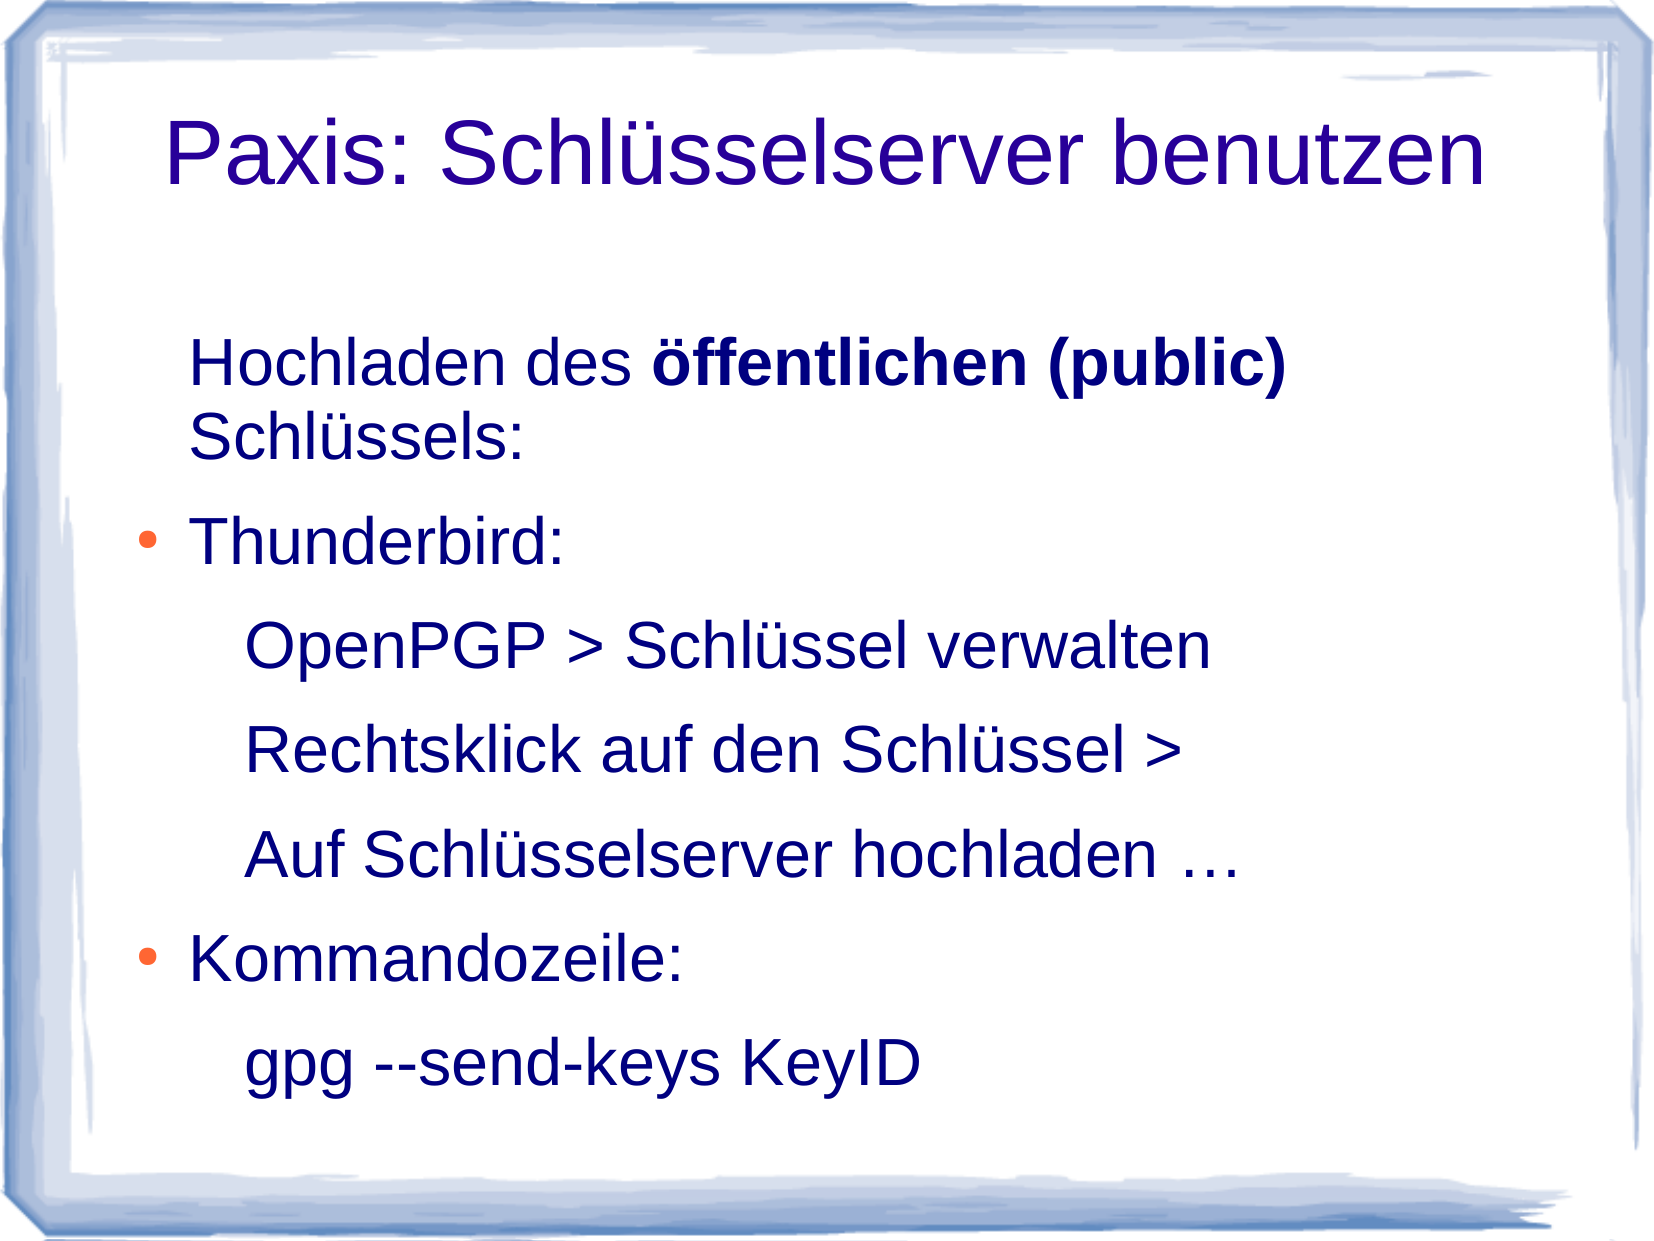

# Paxis: Schlüsselserver benutzen
Hochladen des öffentlichen (public) Schlüssels:
Thunderbird:
 OpenPGP > Schlüssel verwalten
 Rechtsklick auf den Schlüssel >
 Auf Schlüsselserver hochladen …
Kommandozeile:
 gpg --send-keys KeyID